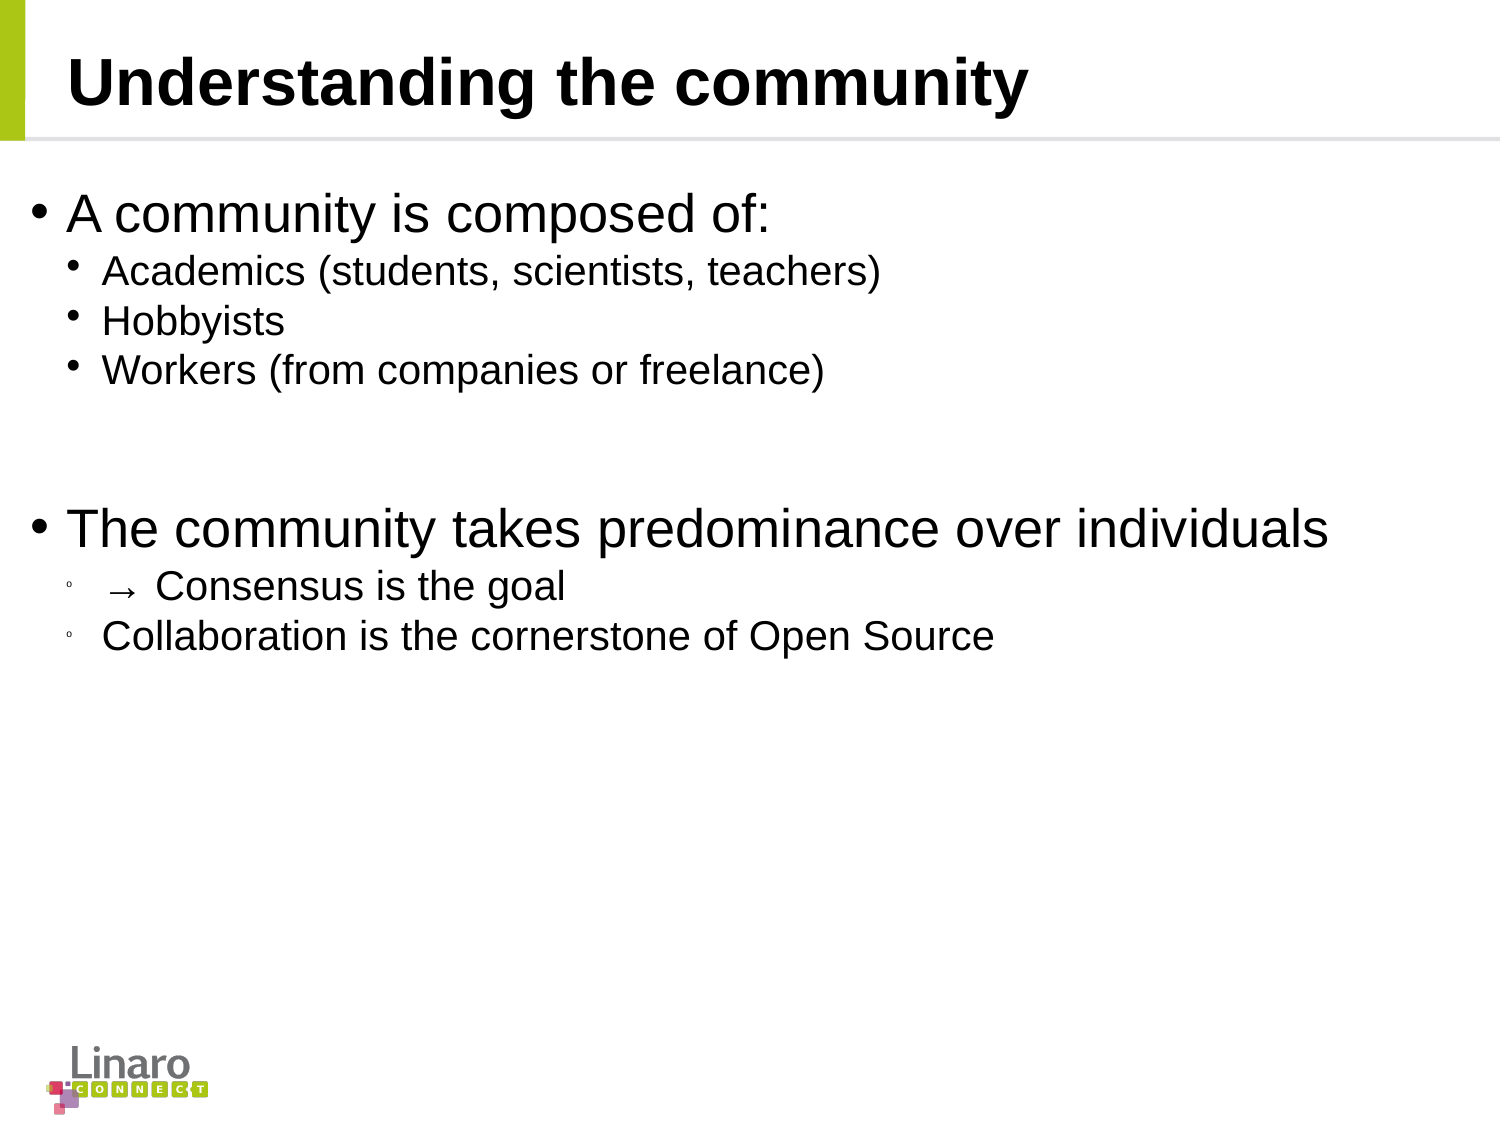

Understanding the community
A community is composed of:
Academics (students, scientists, teachers)
Hobbyists
Workers (from companies or freelance)
The community takes predominance over individuals
→ Consensus is the goal
Collaboration is the cornerstone of Open Source